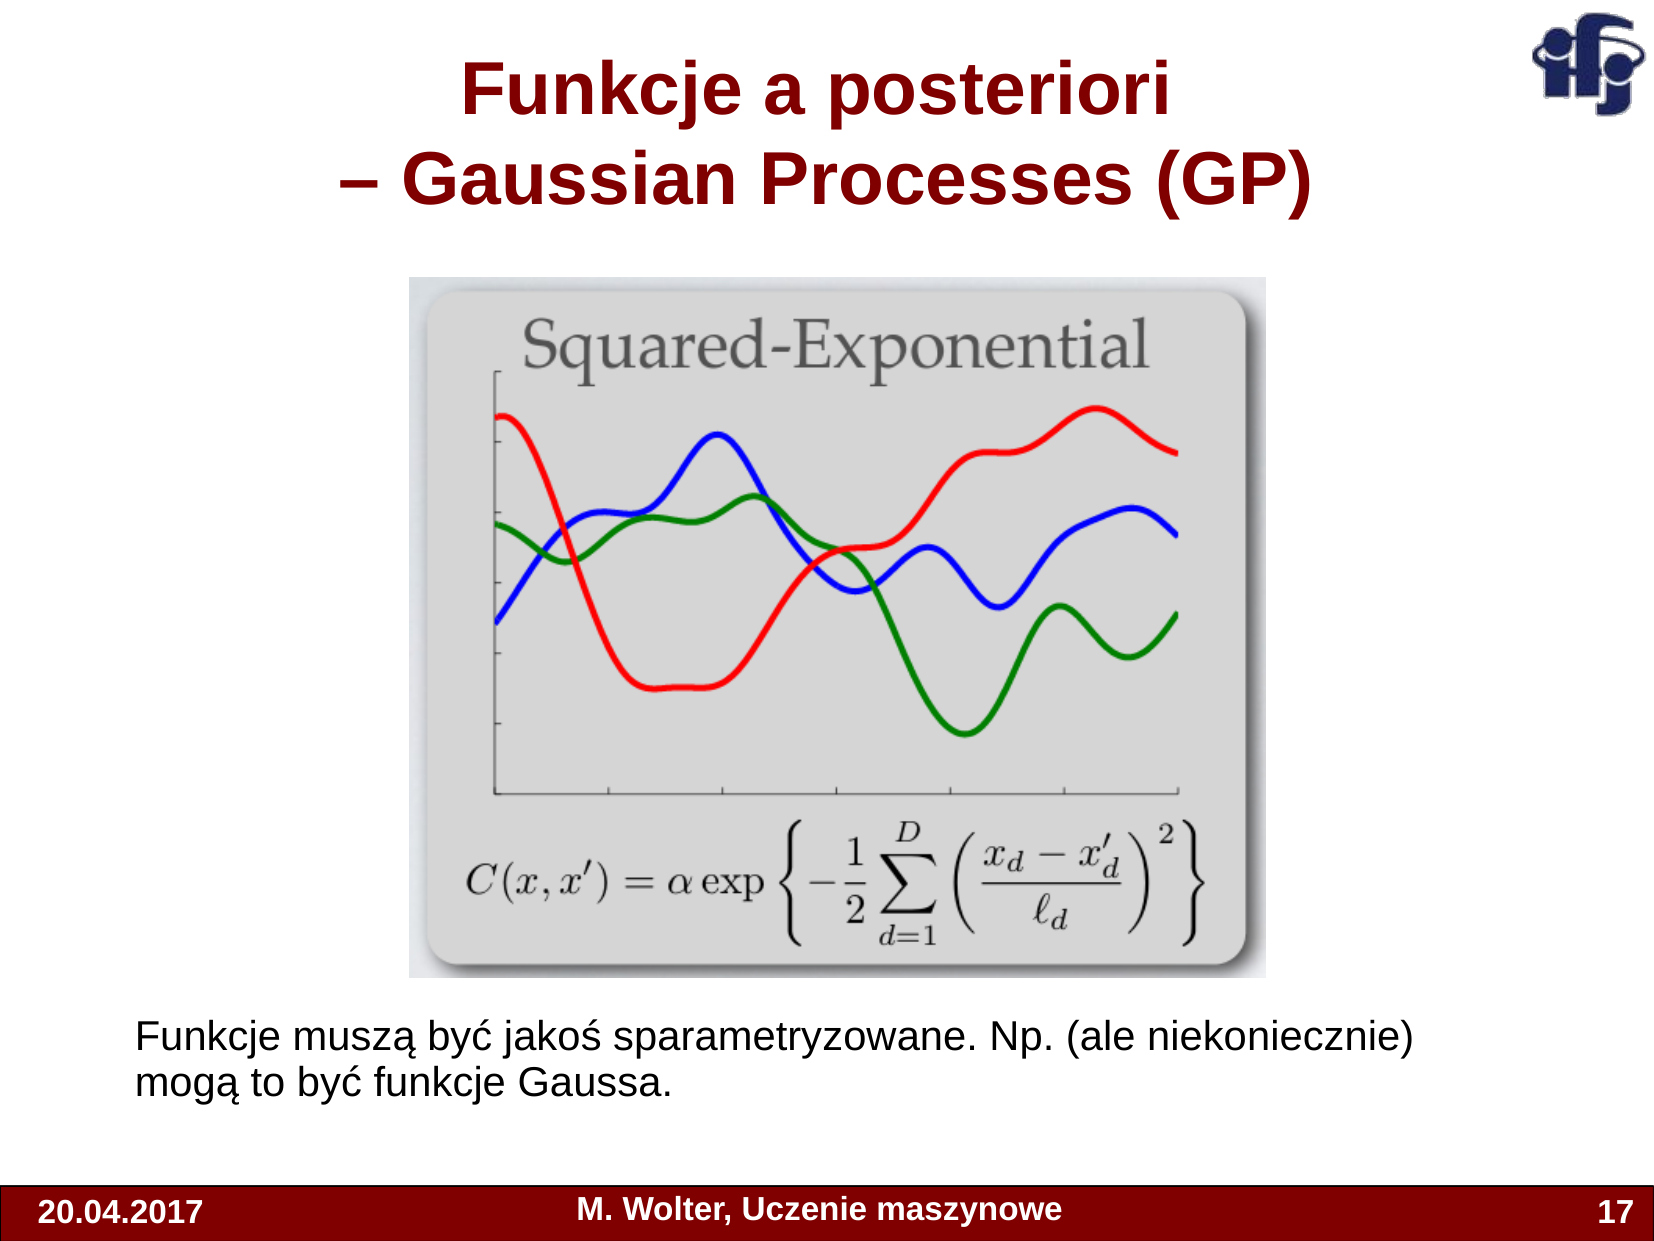

# Funkcje a posteriori – Gaussian Processes (GP)
Funkcje muszą być jakoś sparametryzowane. Np. (ale niekoniecznie) mogą to być funkcje Gaussa.
9.03.2017
Machine Learning, M. Wolter